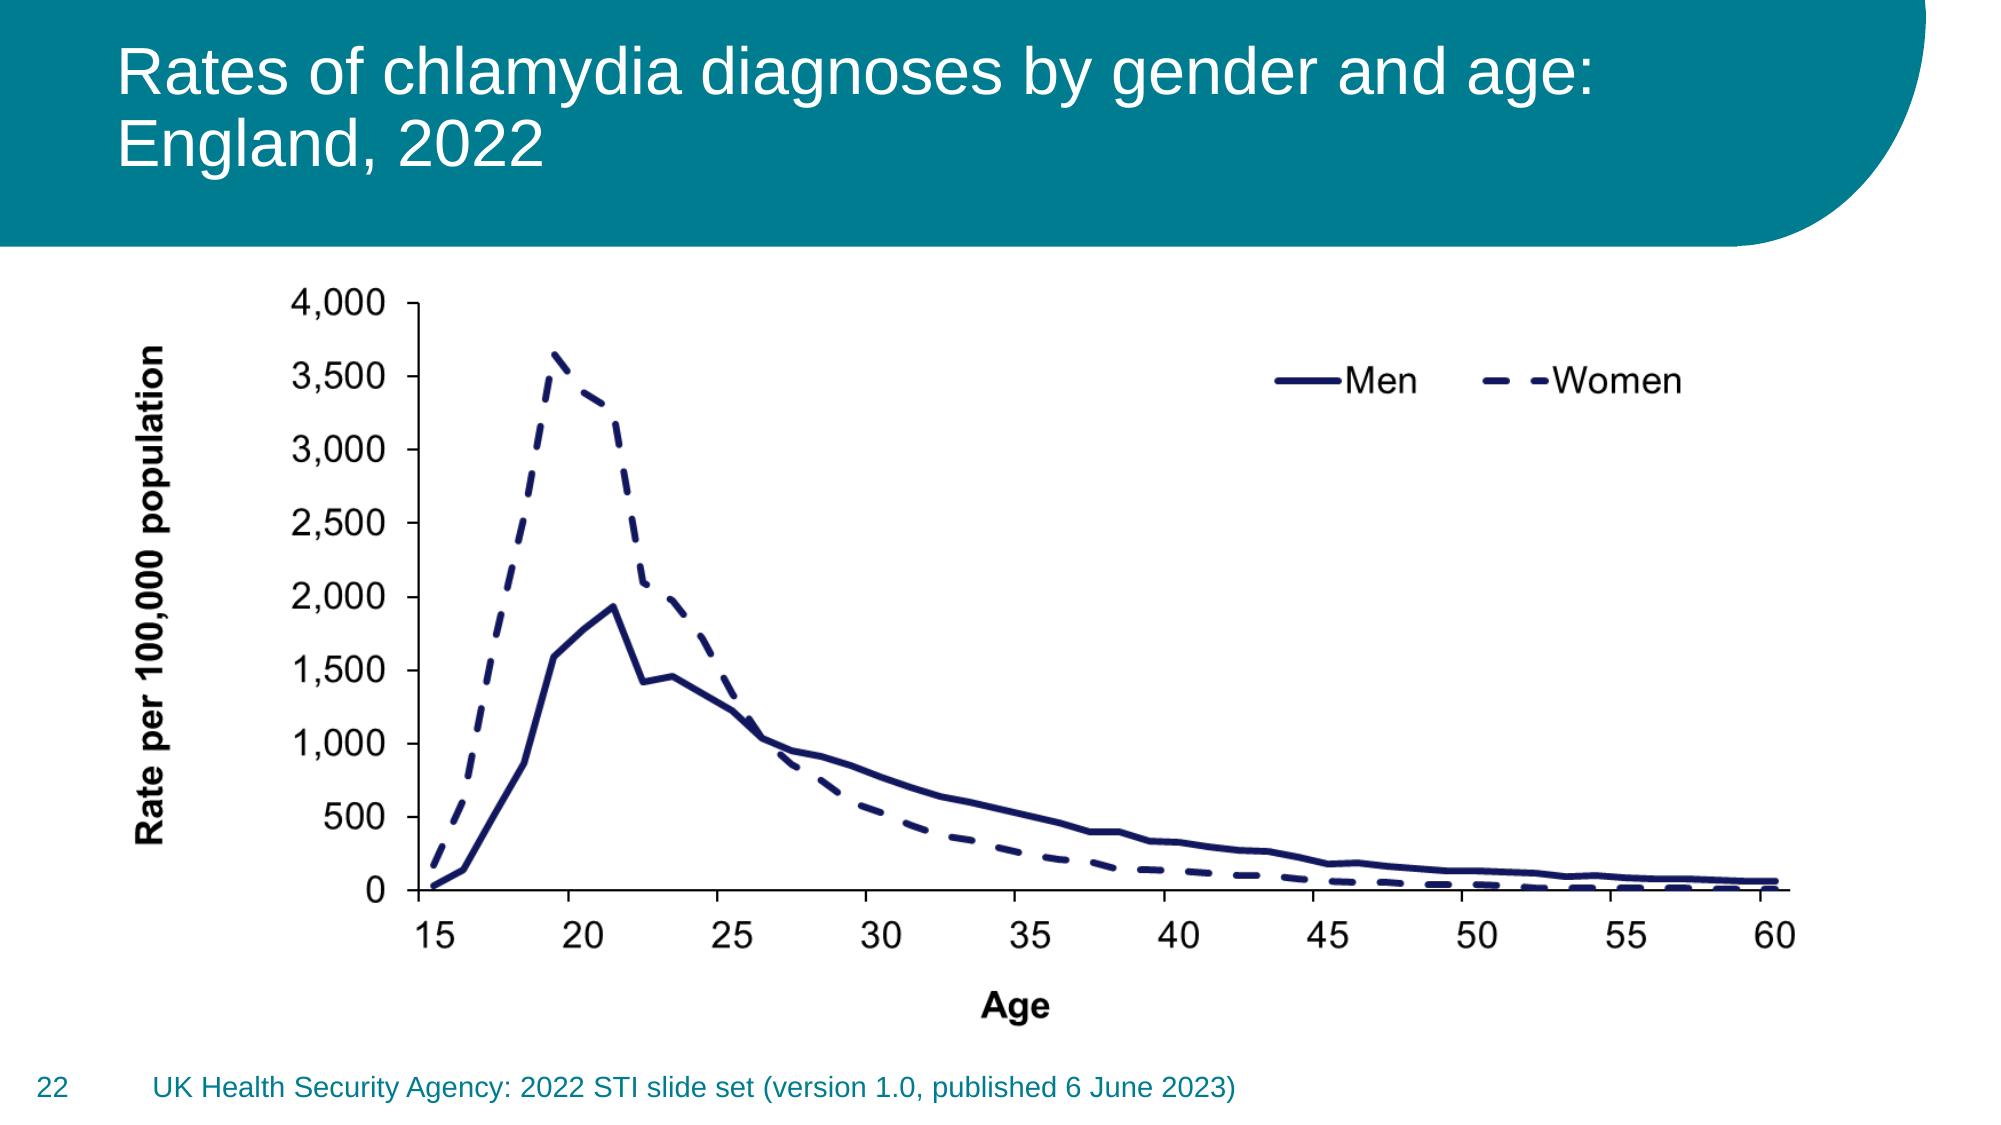

# Rates of chlamydia diagnoses by gender and age: England, 2022
22
UK Health Security Agency: 2022 STI slide set (version 1.0, published 6 June 2023)